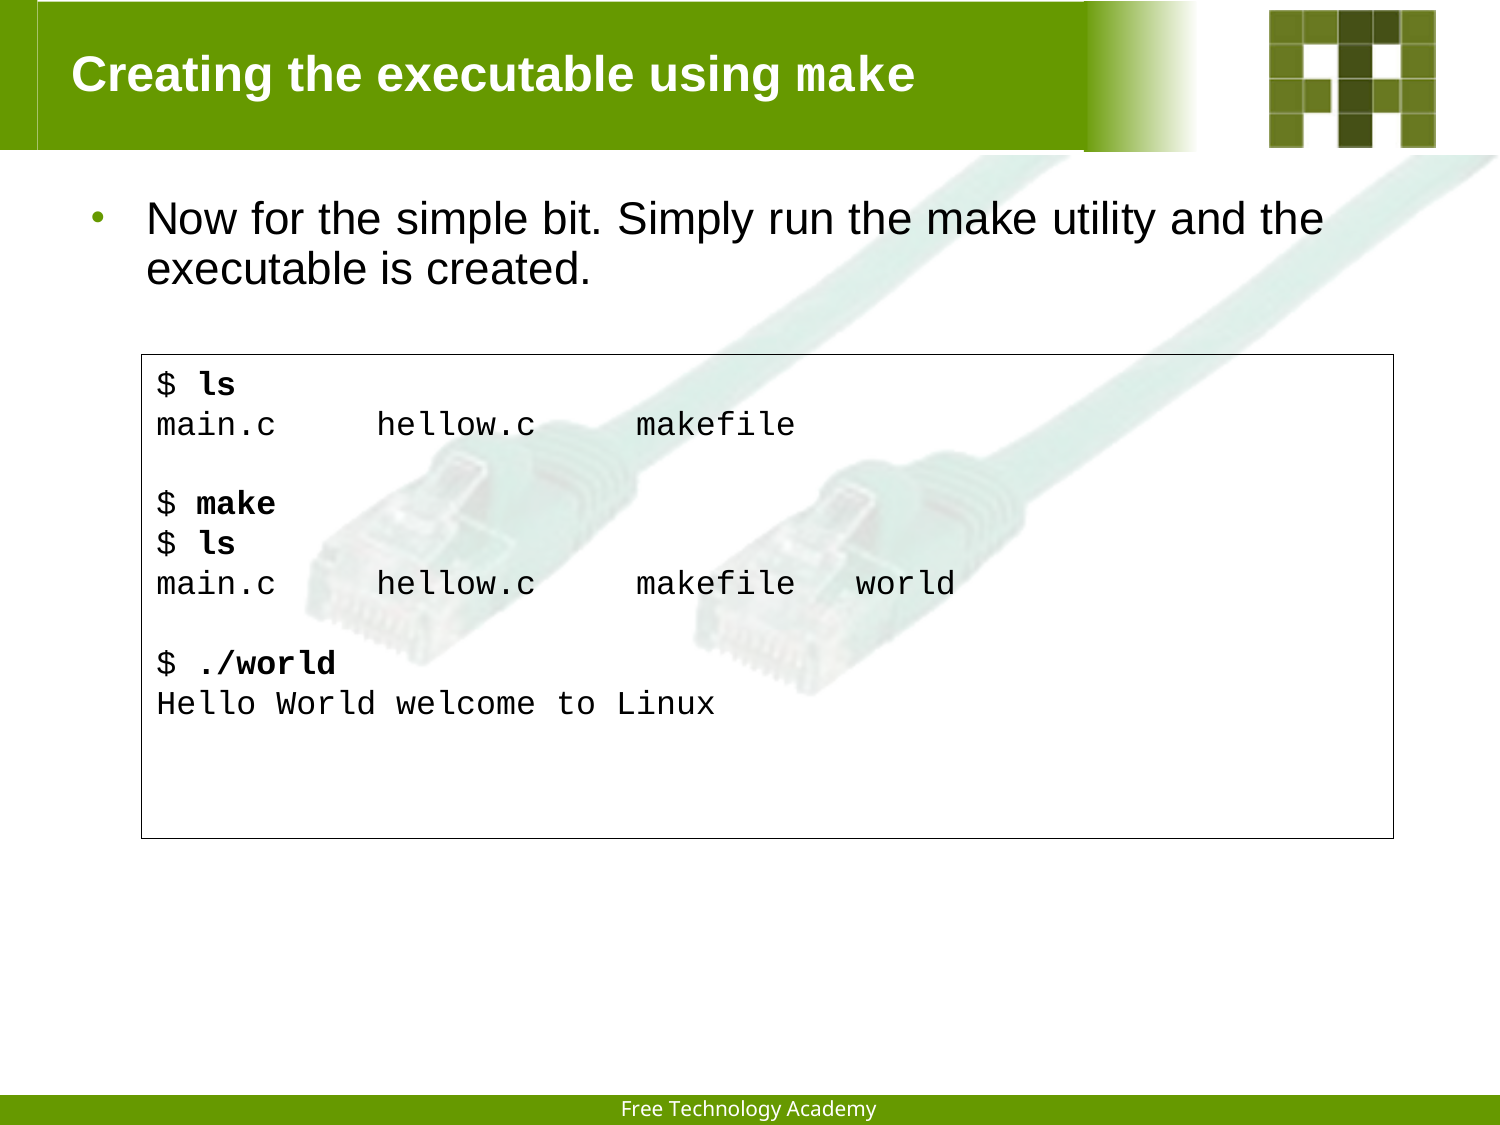

Creating the executable using make
# Now for the simple bit. Simply run the make utility and the executable is created.
$ ls
main.c hellow.c makefile
$ make
$ ls
main.c hellow.c makefile world
$ ./world
Hello World welcome to Linux